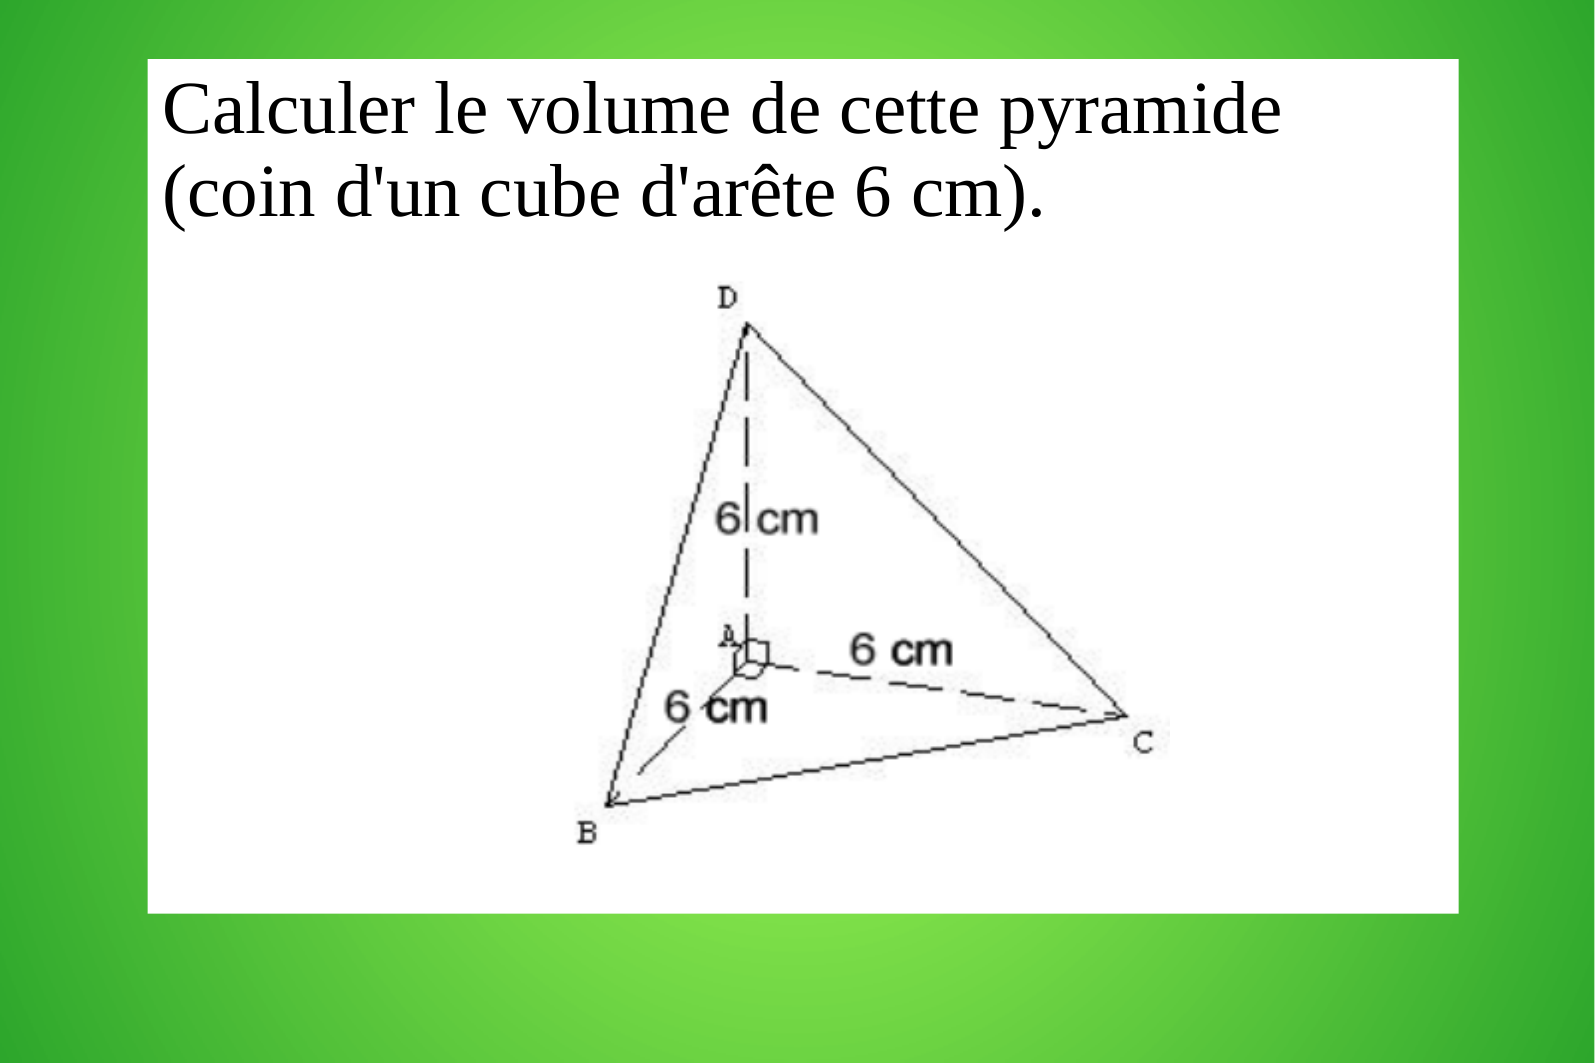

Calculer le volume de cette pyramide
(coin d'un cube d'arête 6 cm).